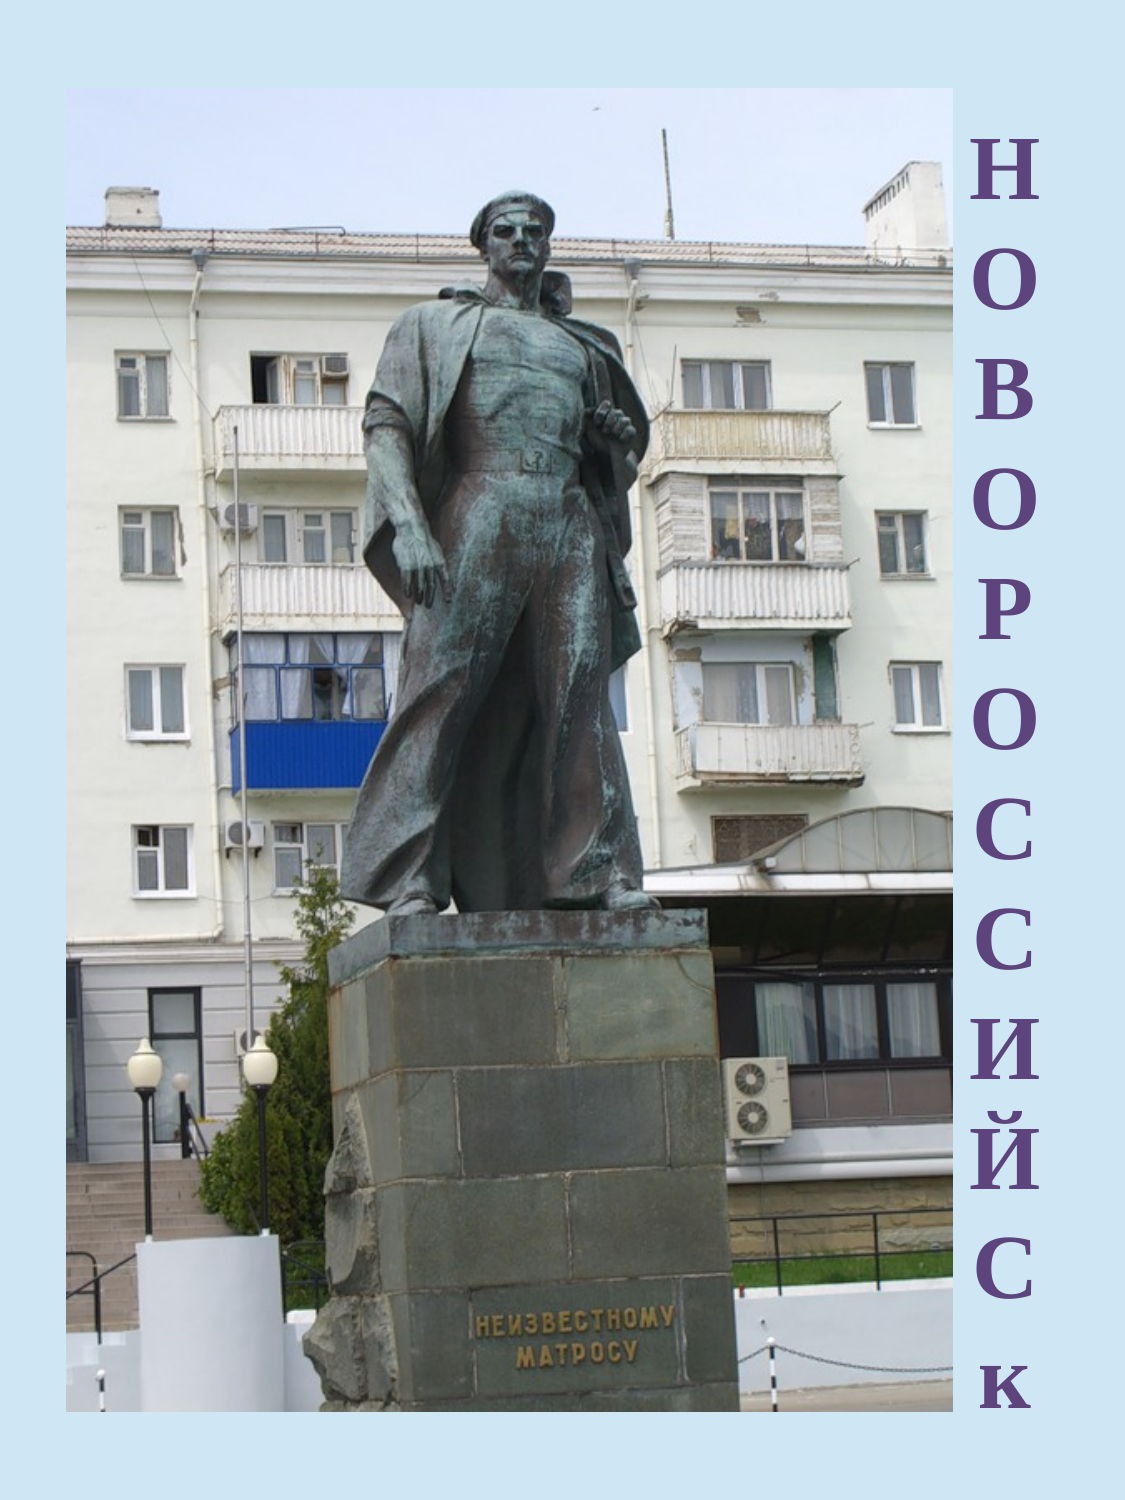

Н
О
В
О
Р
О
С
С
И
Й
С
к